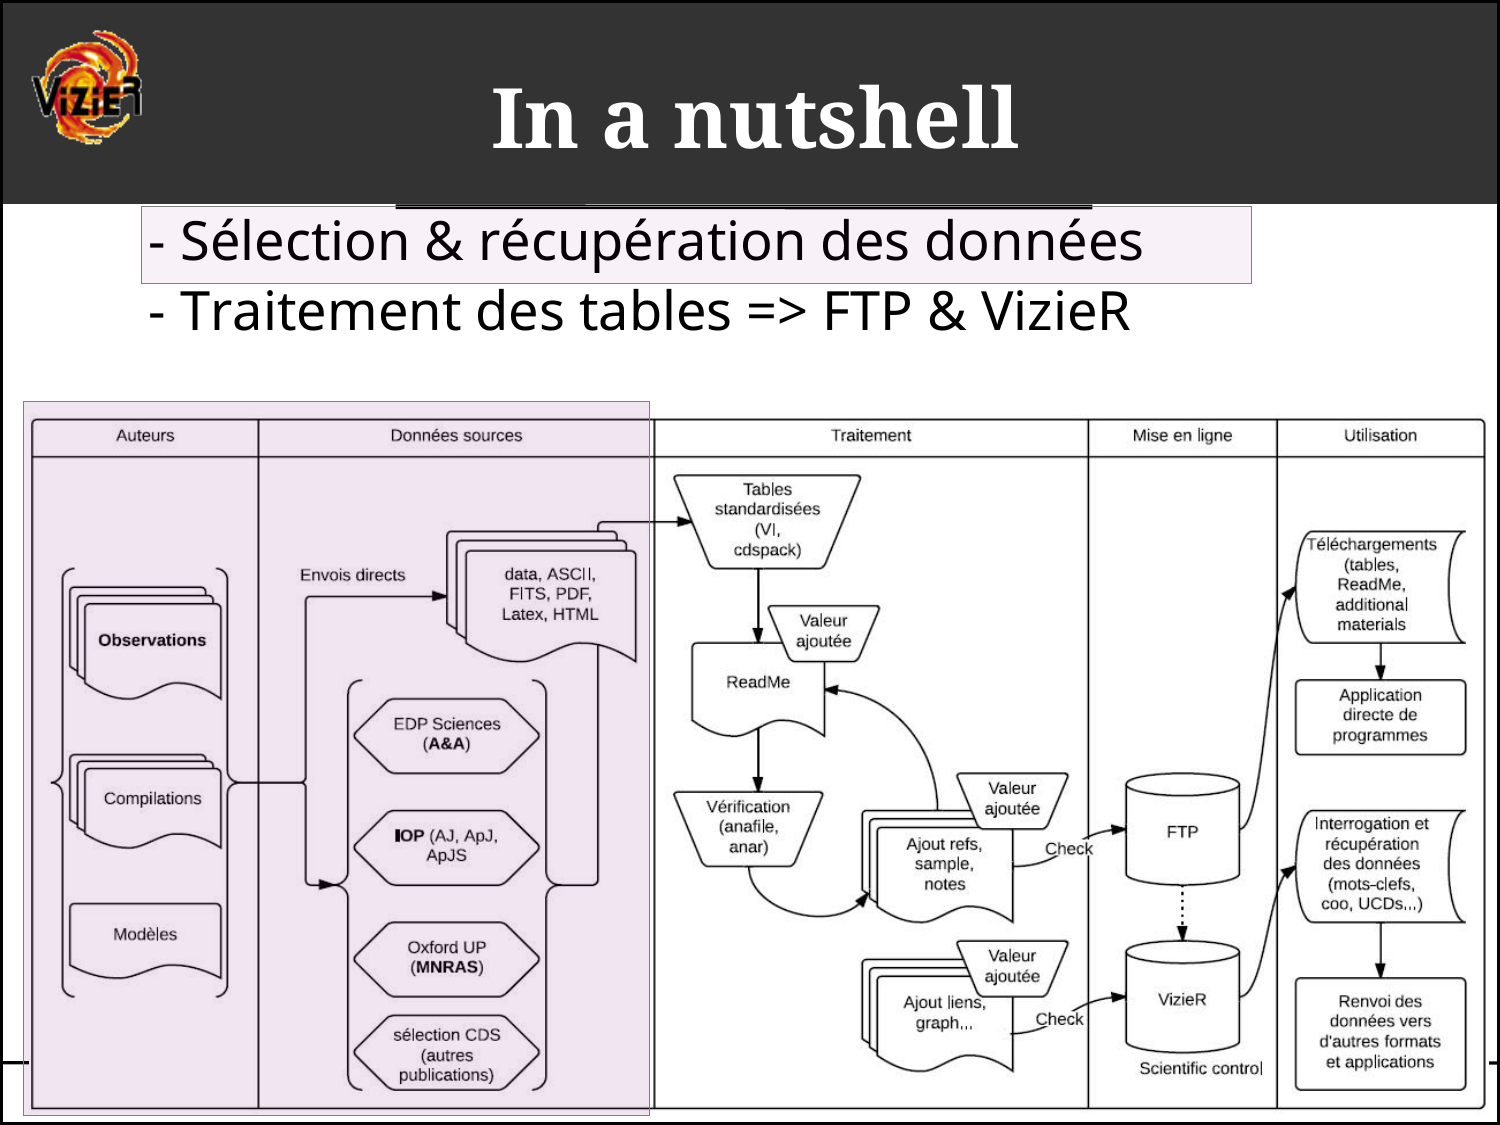

# In a nutshell
- Sélection & récupération des données
- Traitement des tables => FTP & VizieR